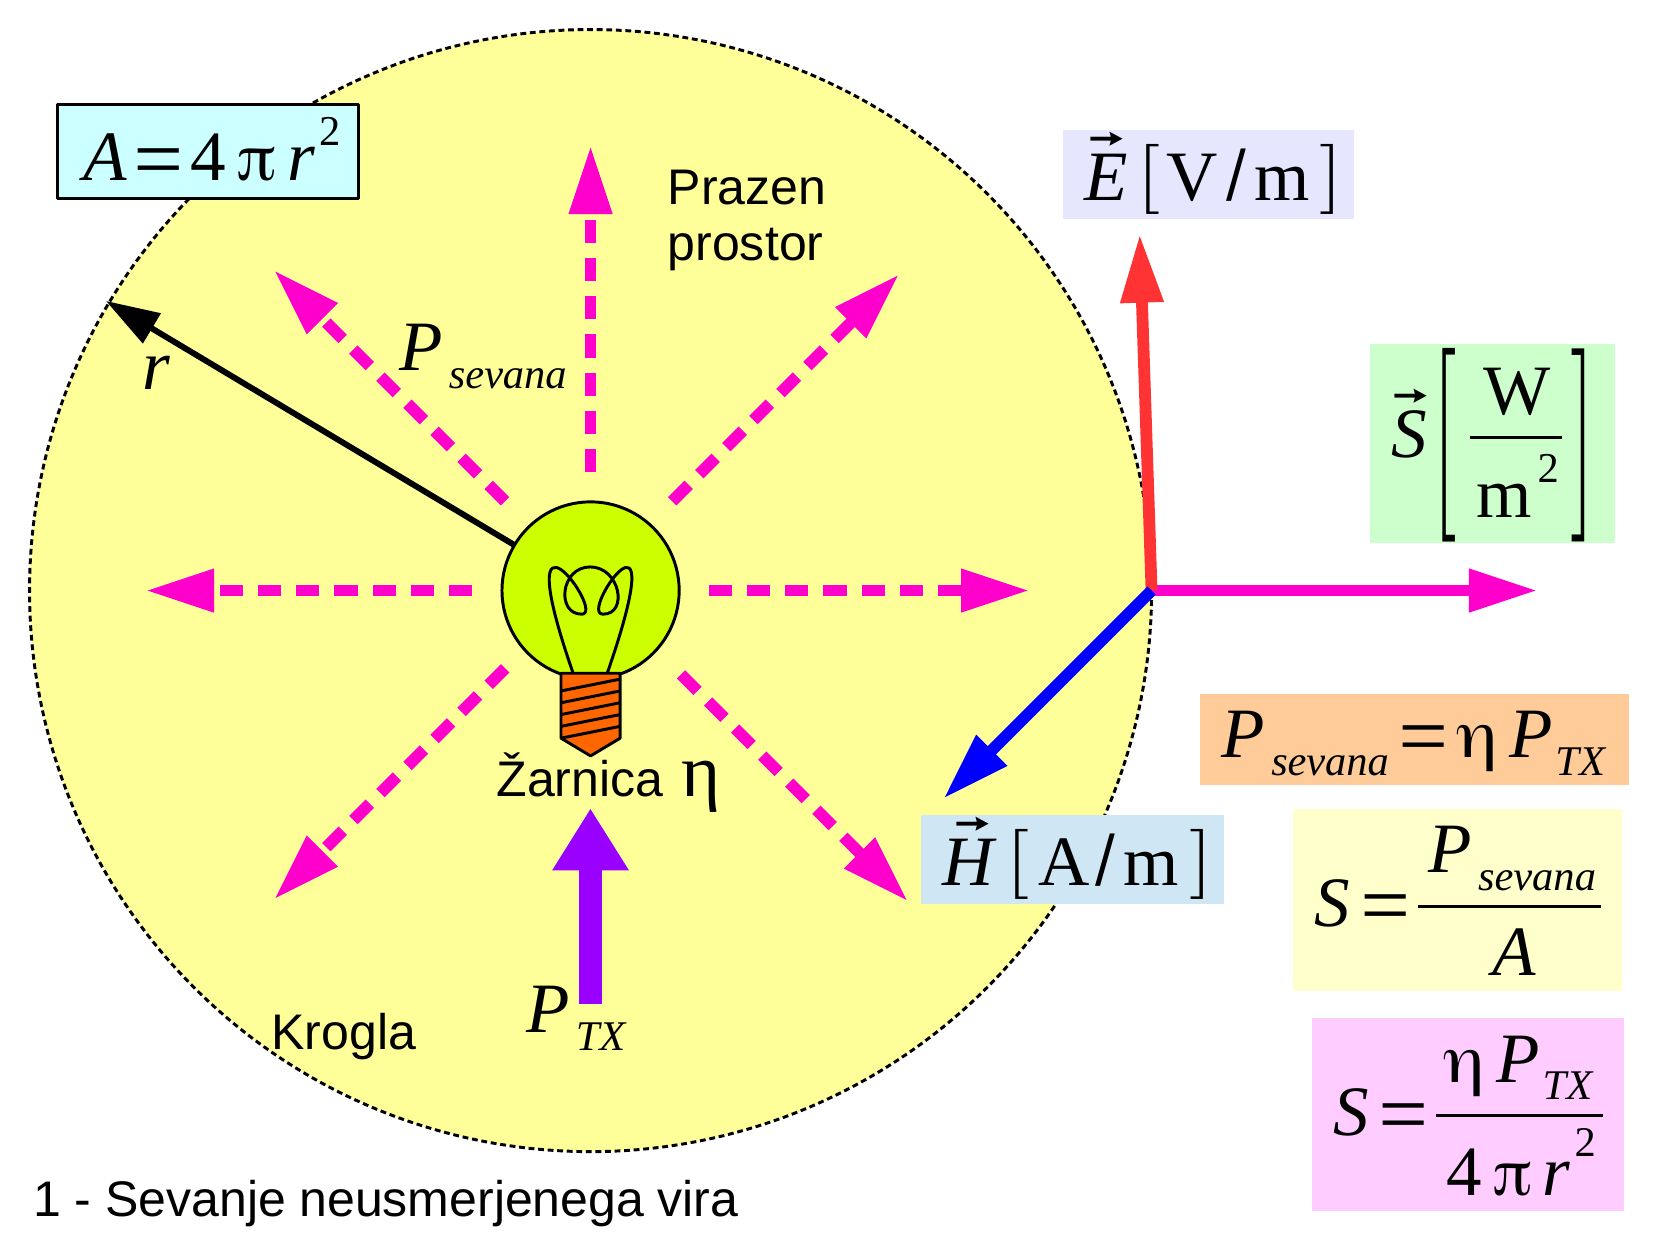

Prazen
prostor
Žarnica η
Krogla
1 - Sevanje neusmerjenega vira